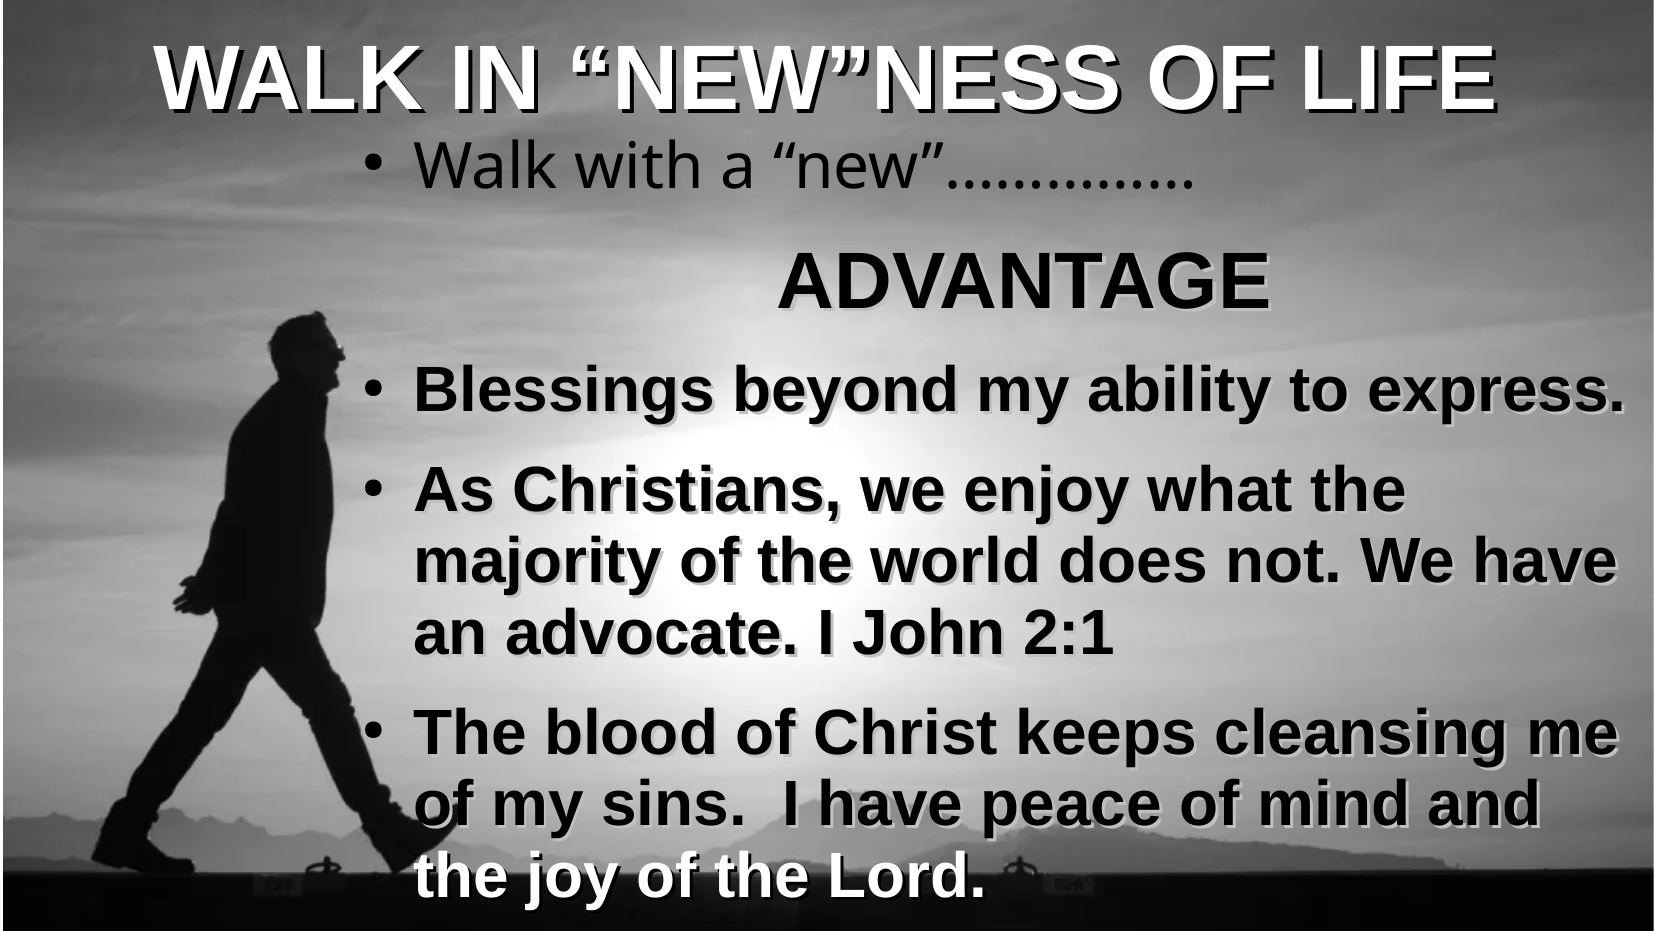

# WALK IN “NEW”NESS OF LIFE
Walk with a “new”……………
ADVANTAGE
Blessings beyond my ability to express.
As Christians, we enjoy what the majority of the world does not. We have an advocate. I John 2:1
The blood of Christ keeps cleansing me of my sins. I have peace of mind and the joy of the Lord.